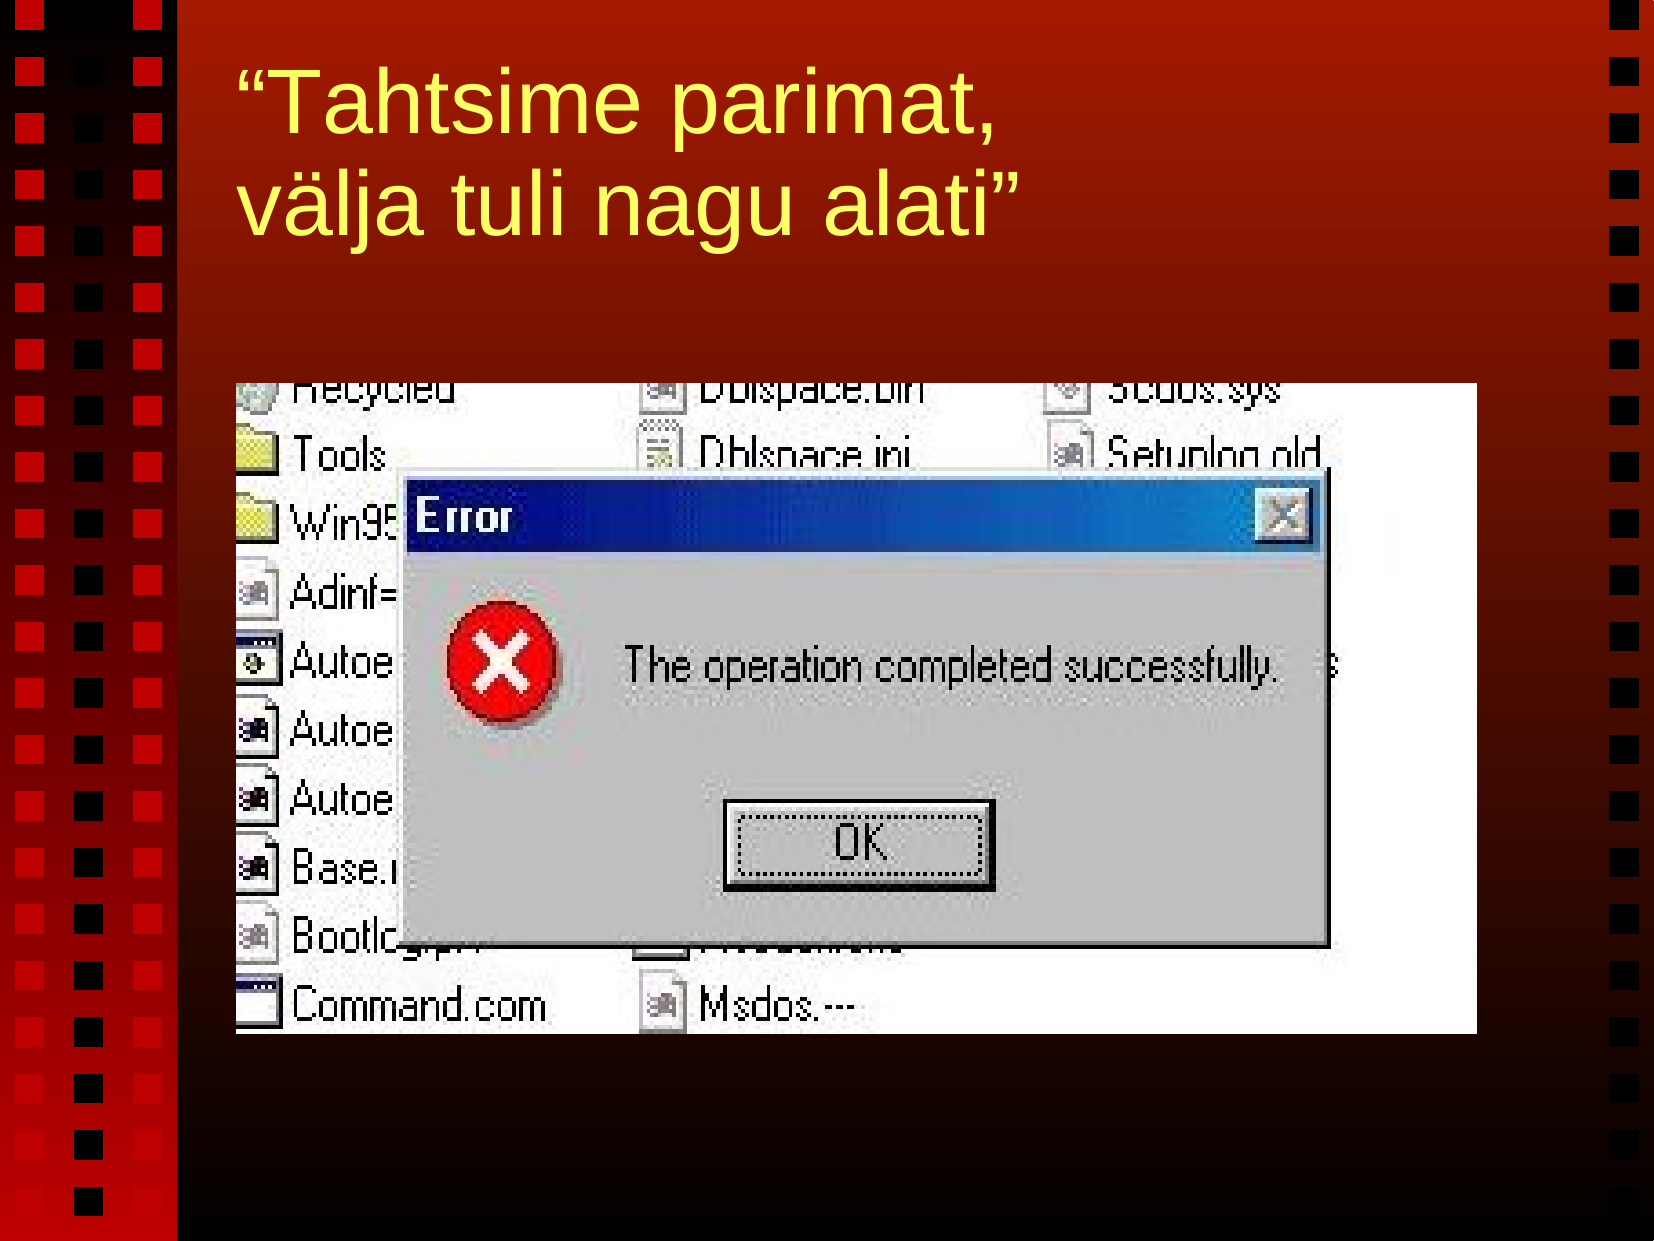

# “Tahtsime parimat, välja tuli nagu alati”